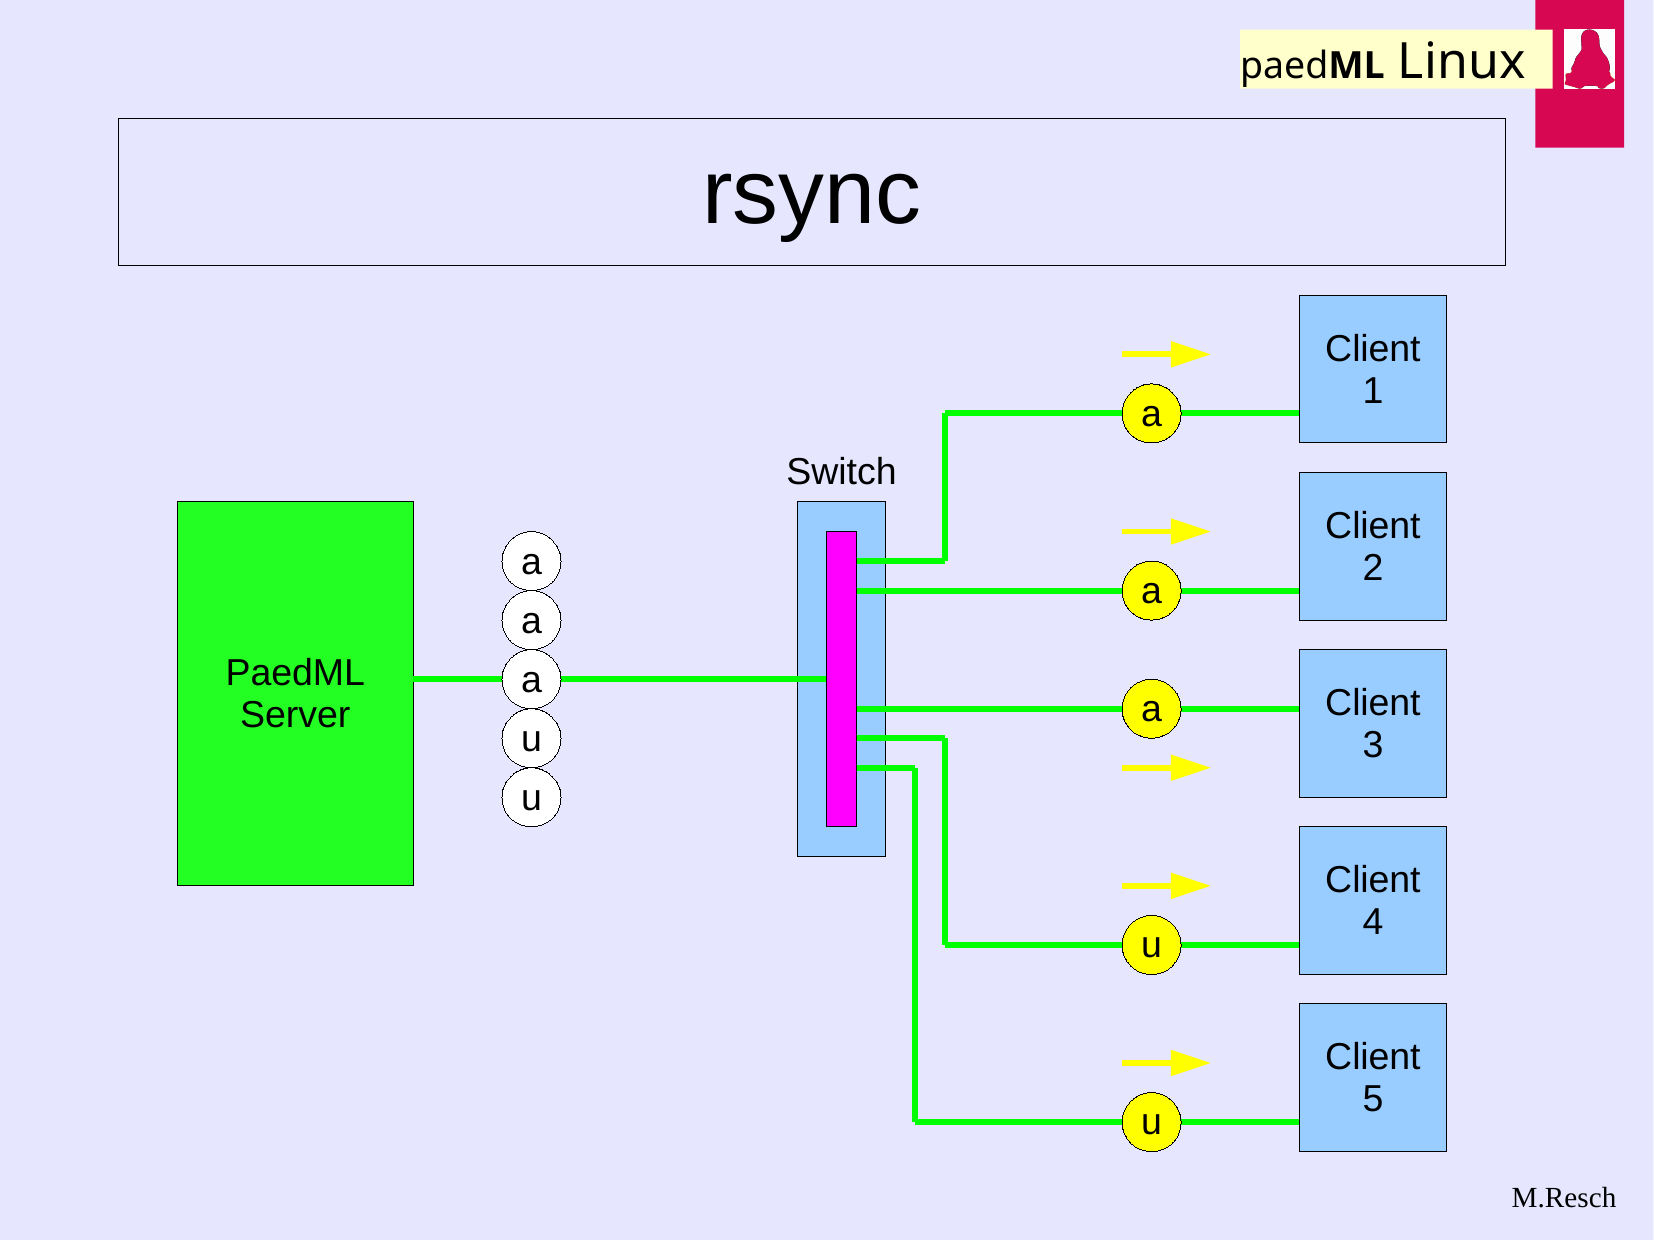

# rsync
Client
1
a
Switch
Client
2
PaedML
Server
a
a
a
a
Client
3
a
u
u
Client
4
u
Client
5
u
M.Resch